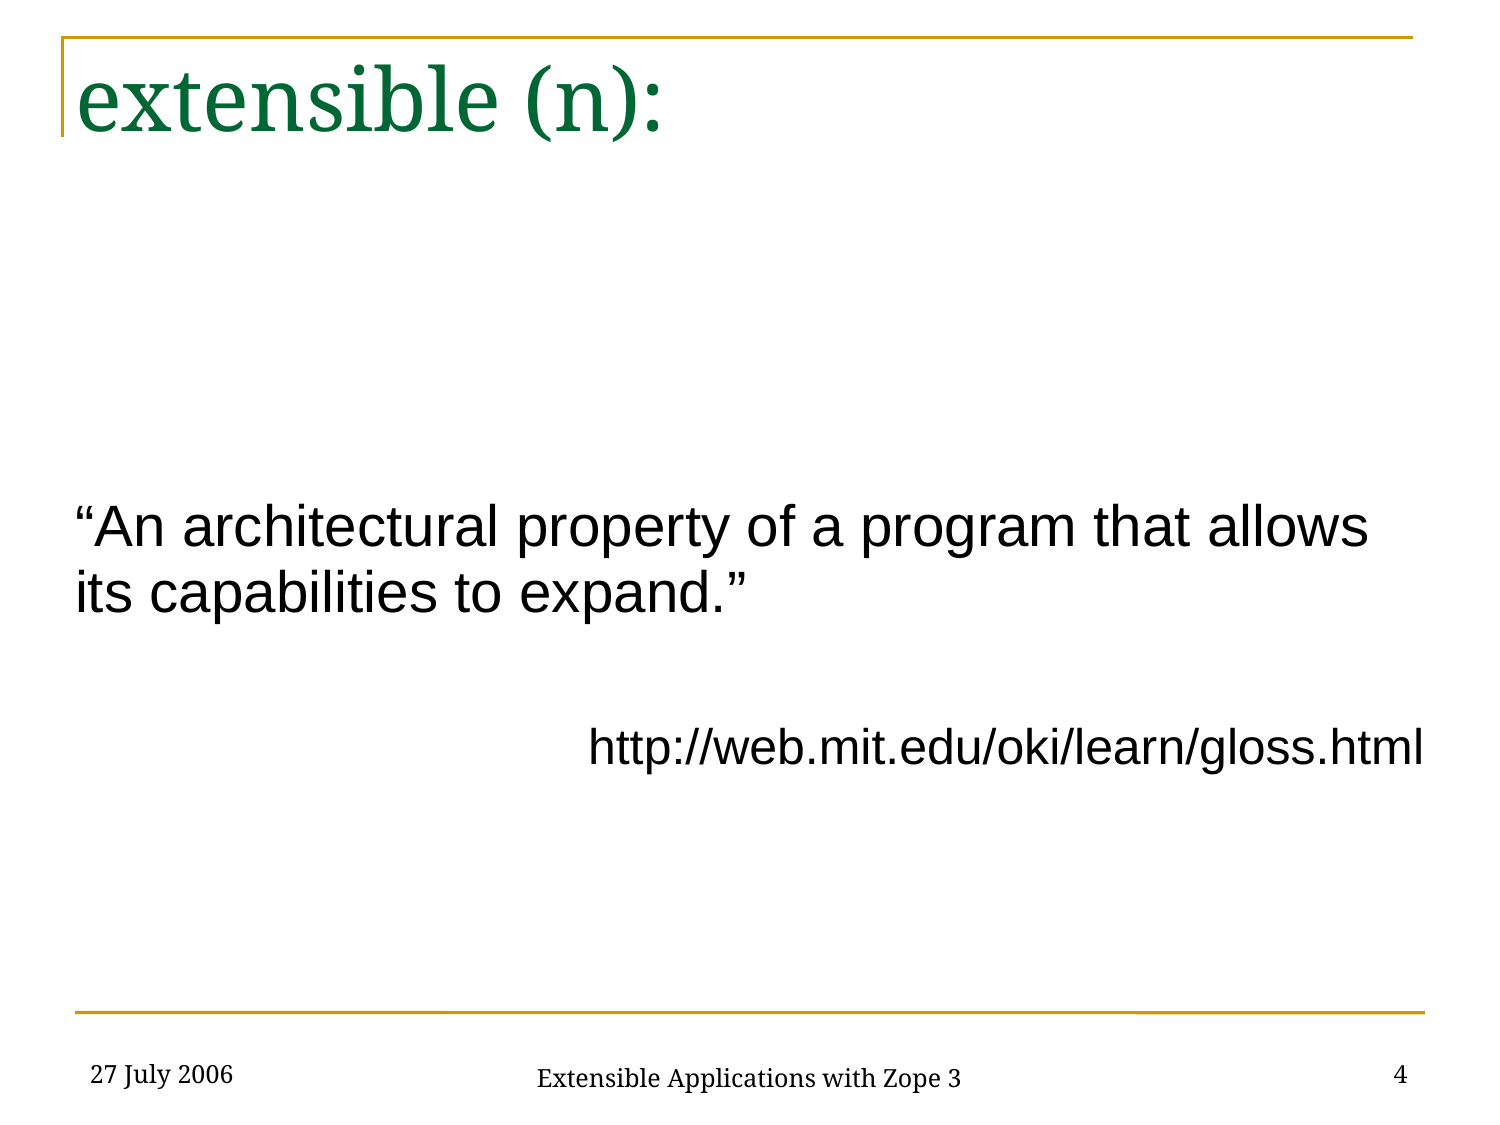

# extensible (n):
“An architectural property of a program that allows its capabilities to expand.”
http://web.mit.edu/oki/learn/gloss.html
Extensible Applications with Zope 3
27 July 2006
4